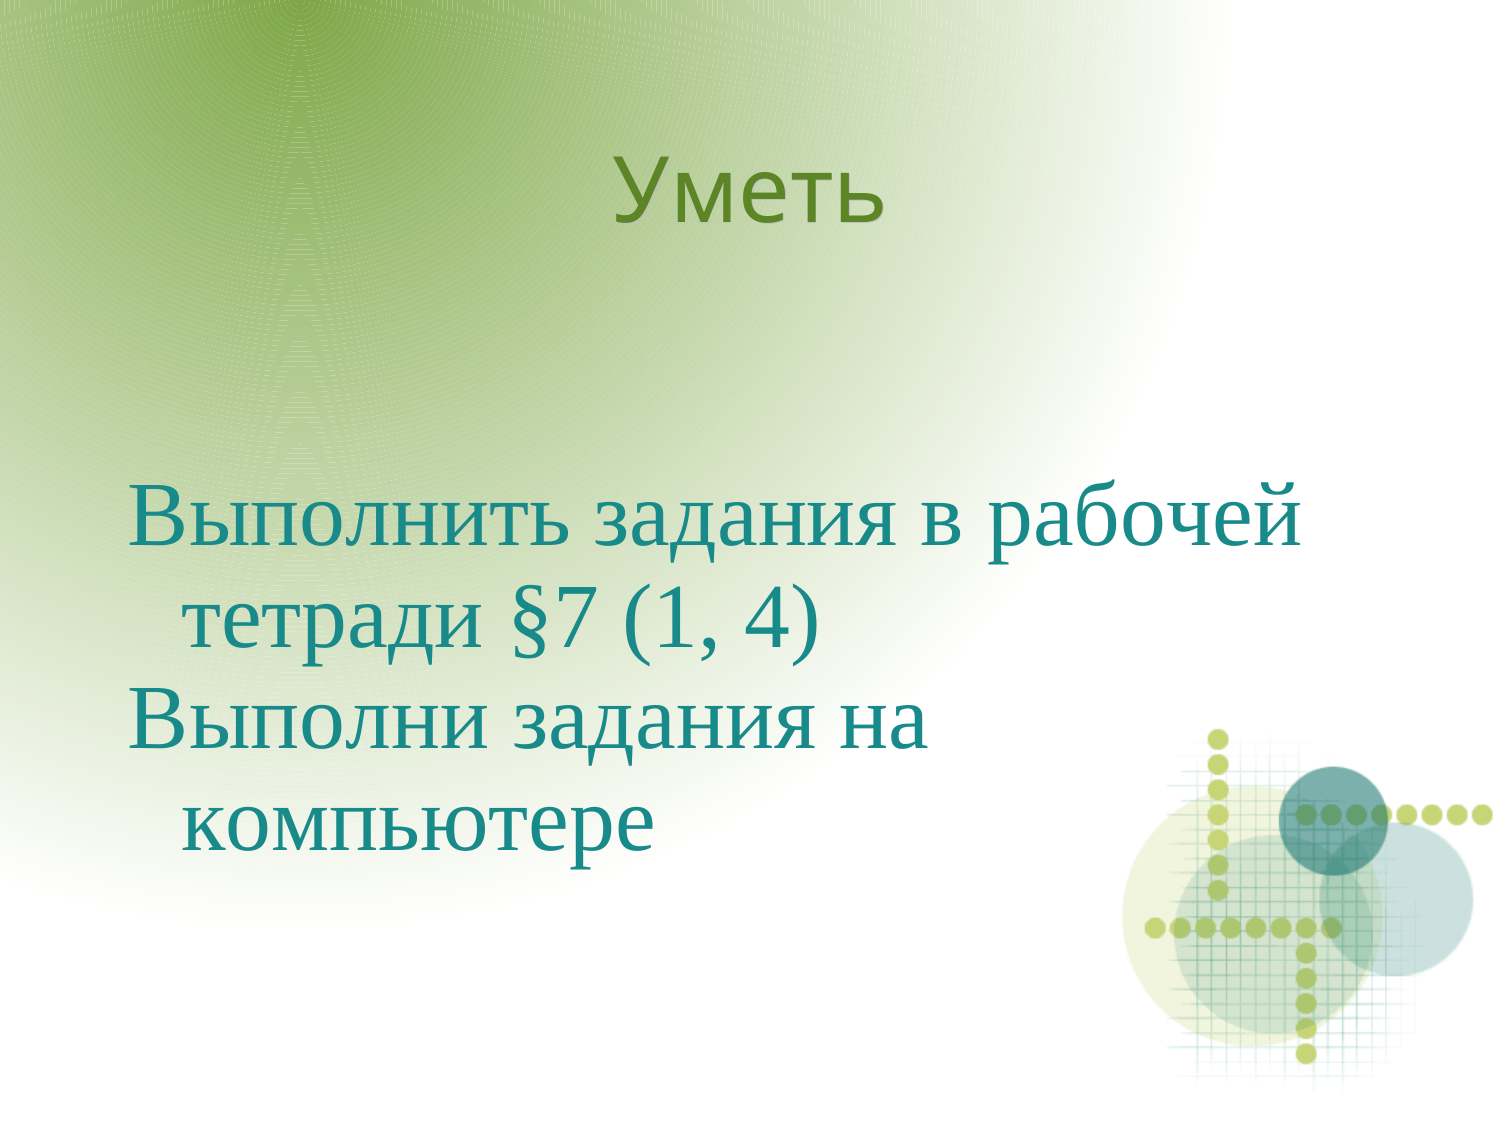

# Уметь
Выполнить задания в рабочей тетради §7 (1, 4)
Выполни задания на компьютере